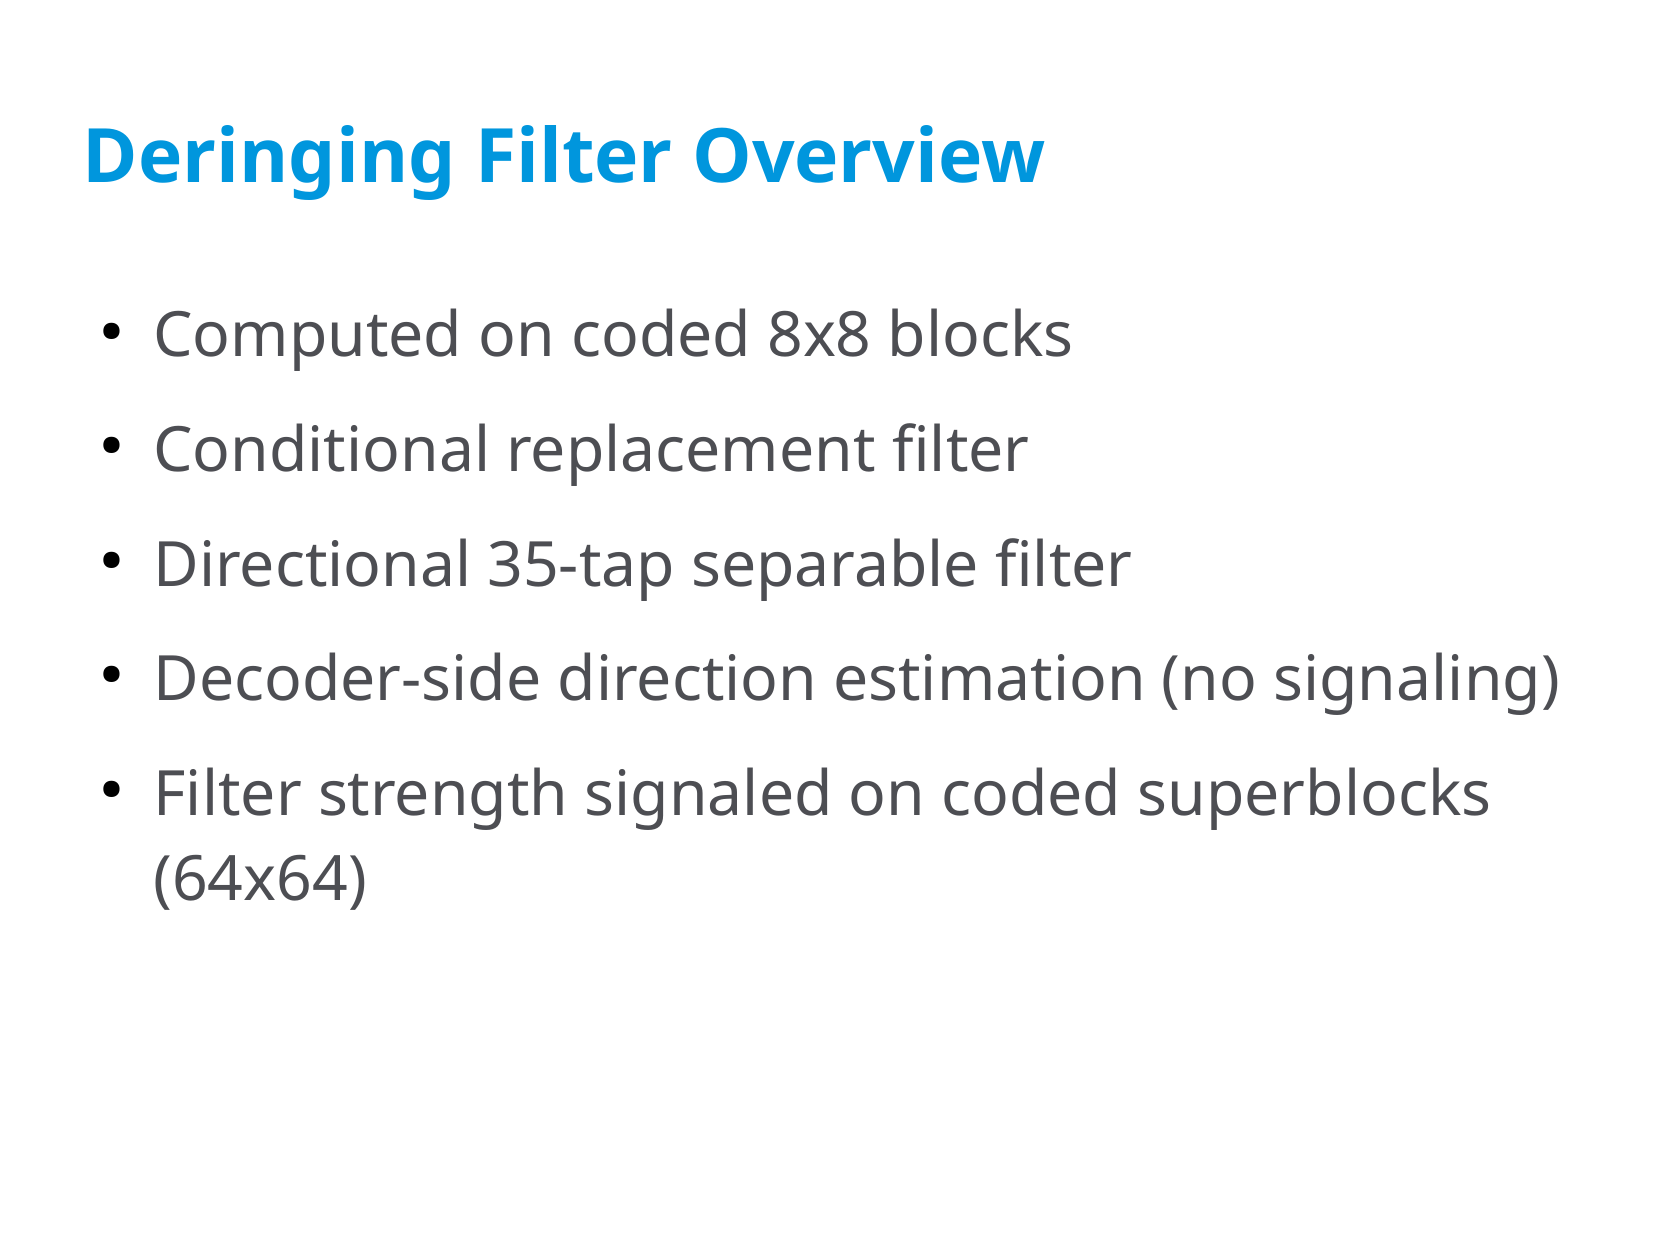

# Deringing Filter Overview
Computed on coded 8x8 blocks
Conditional replacement filter
Directional 35-tap separable filter
Decoder-side direction estimation (no signaling)
Filter strength signaled on coded superblocks (64x64)